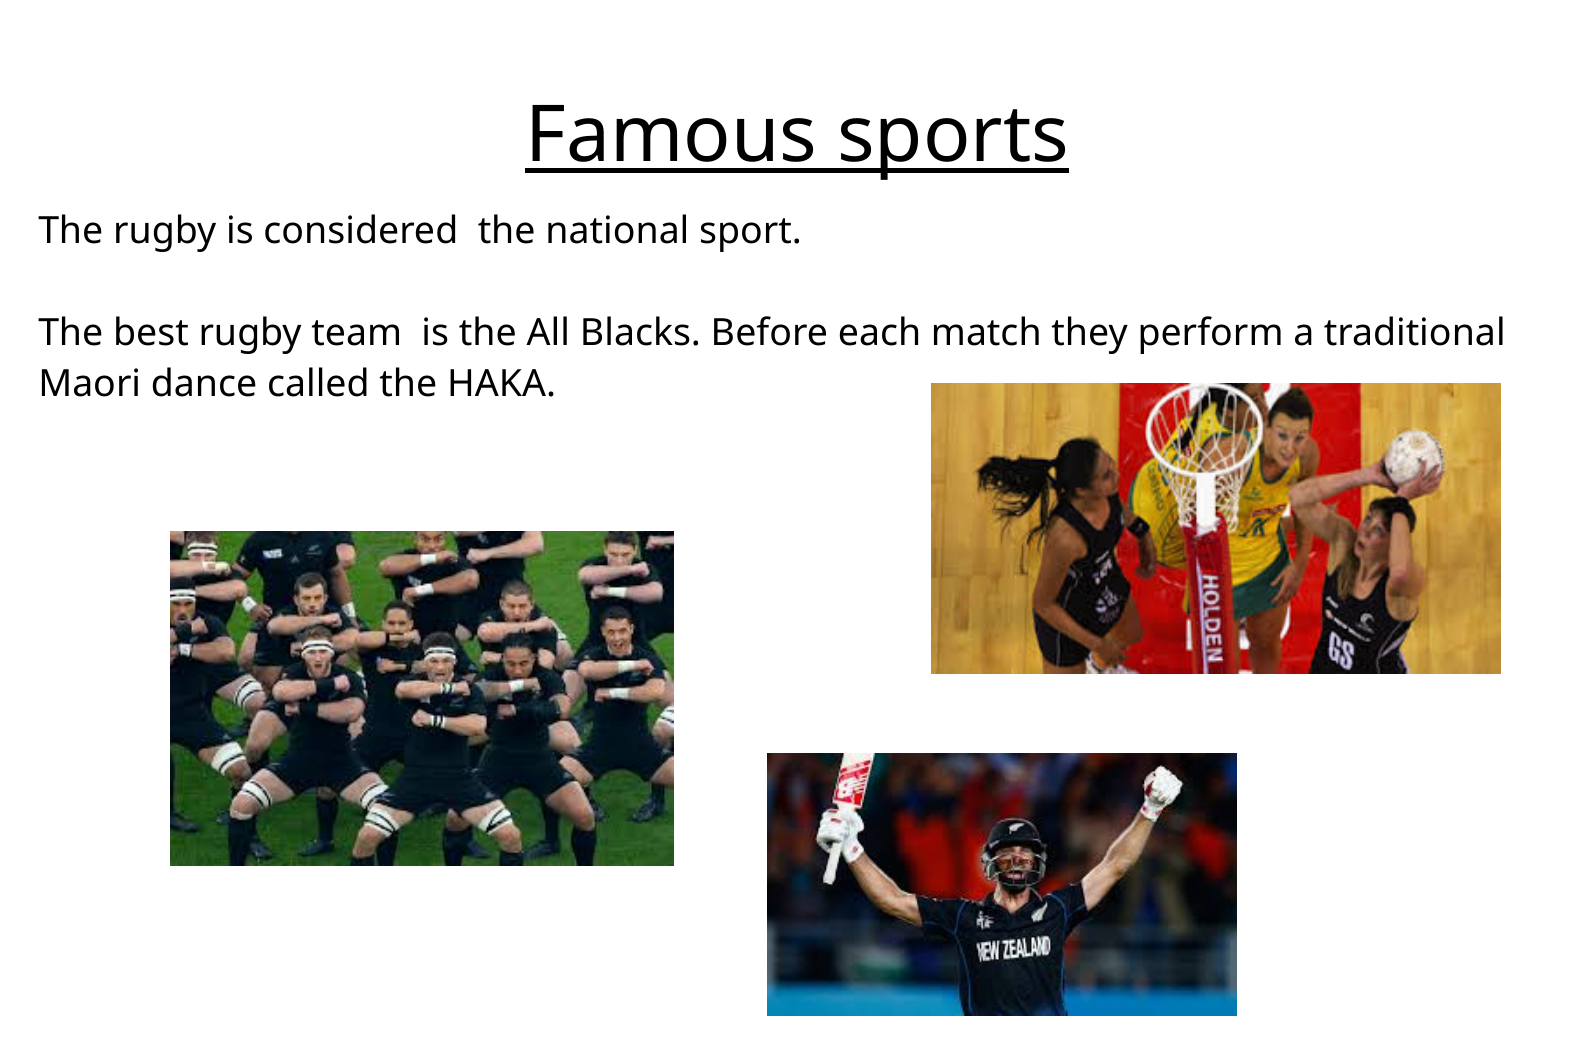

# Famous sports
The rugby is considered the national sport.
The best rugby team is the All Blacks. Before each match they perform a traditional Maori dance called the HAKA.